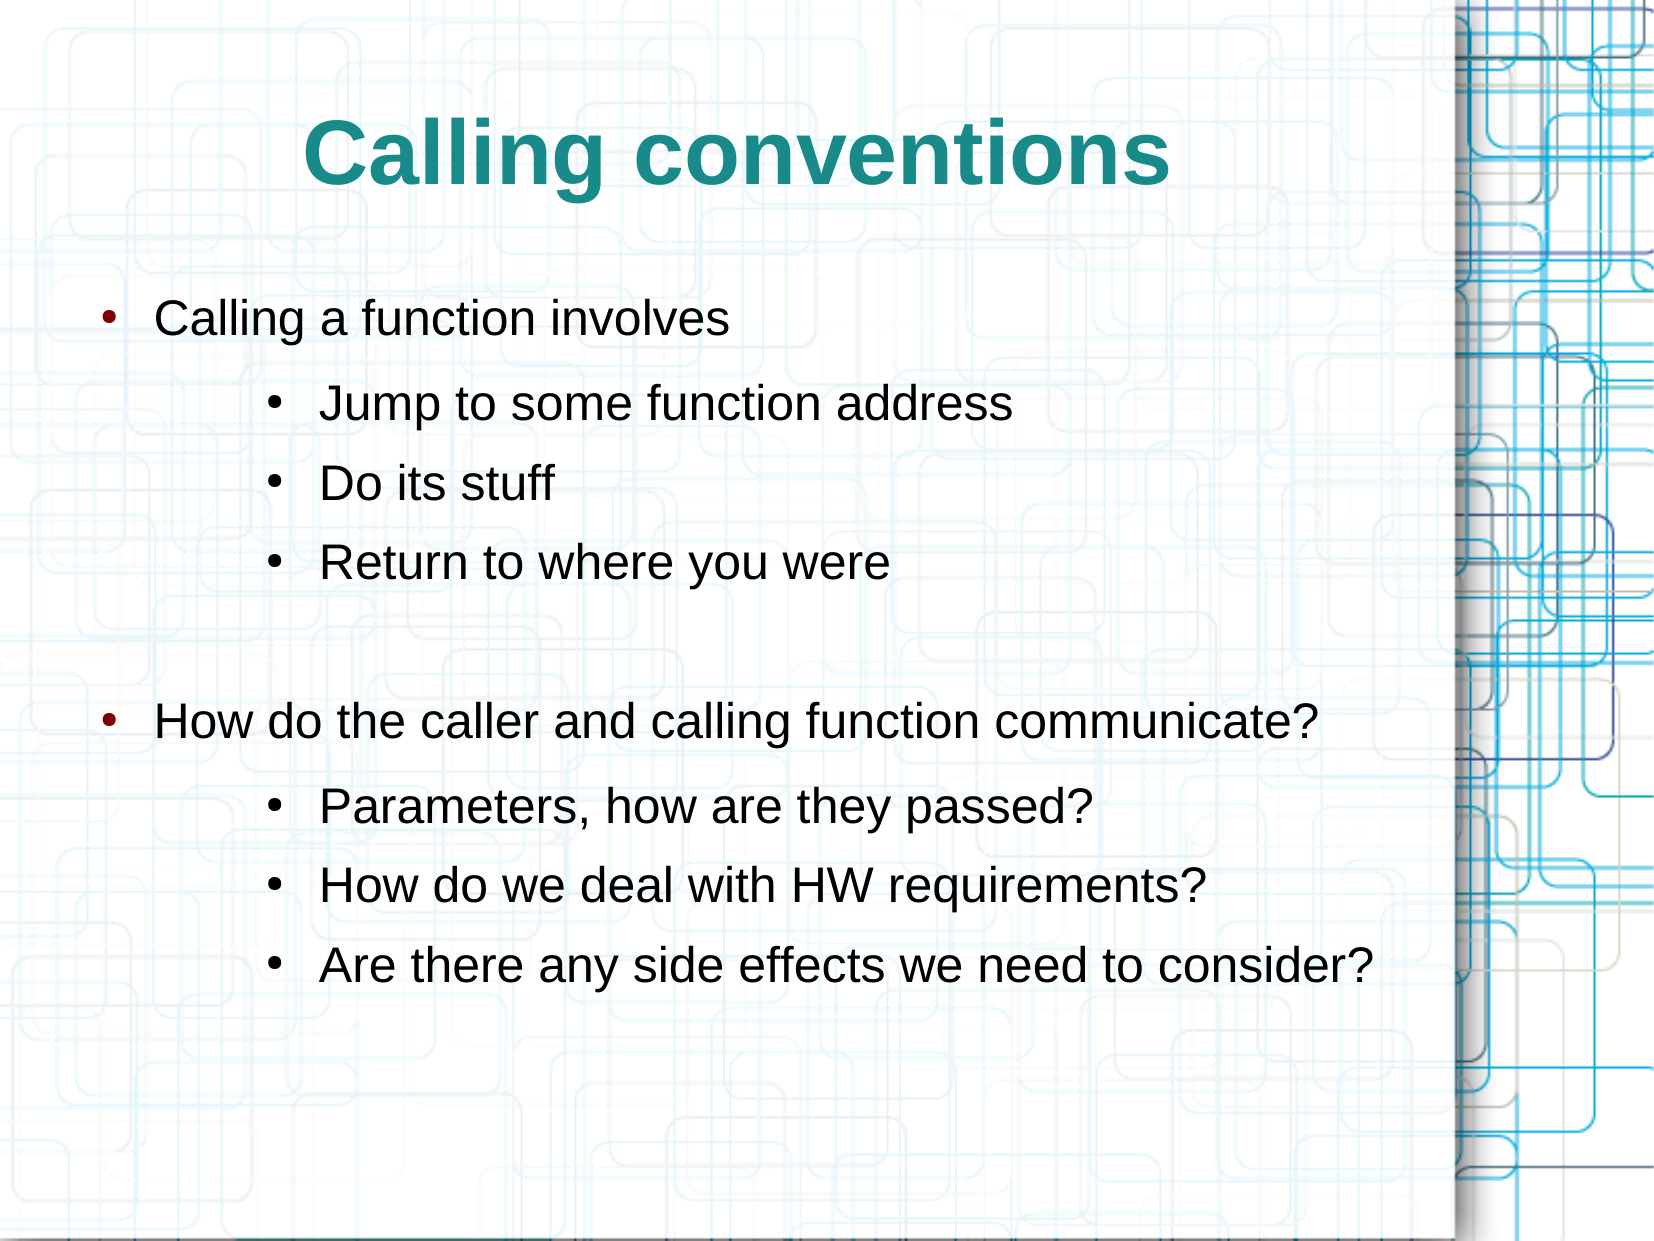

# Calling conventions
Calling a function involves
Jump to some function address
Do its stuff
Return to where you were
How do the caller and calling function communicate?
Parameters, how are they passed?
How do we deal with HW requirements?
Are there any side effects we need to consider?